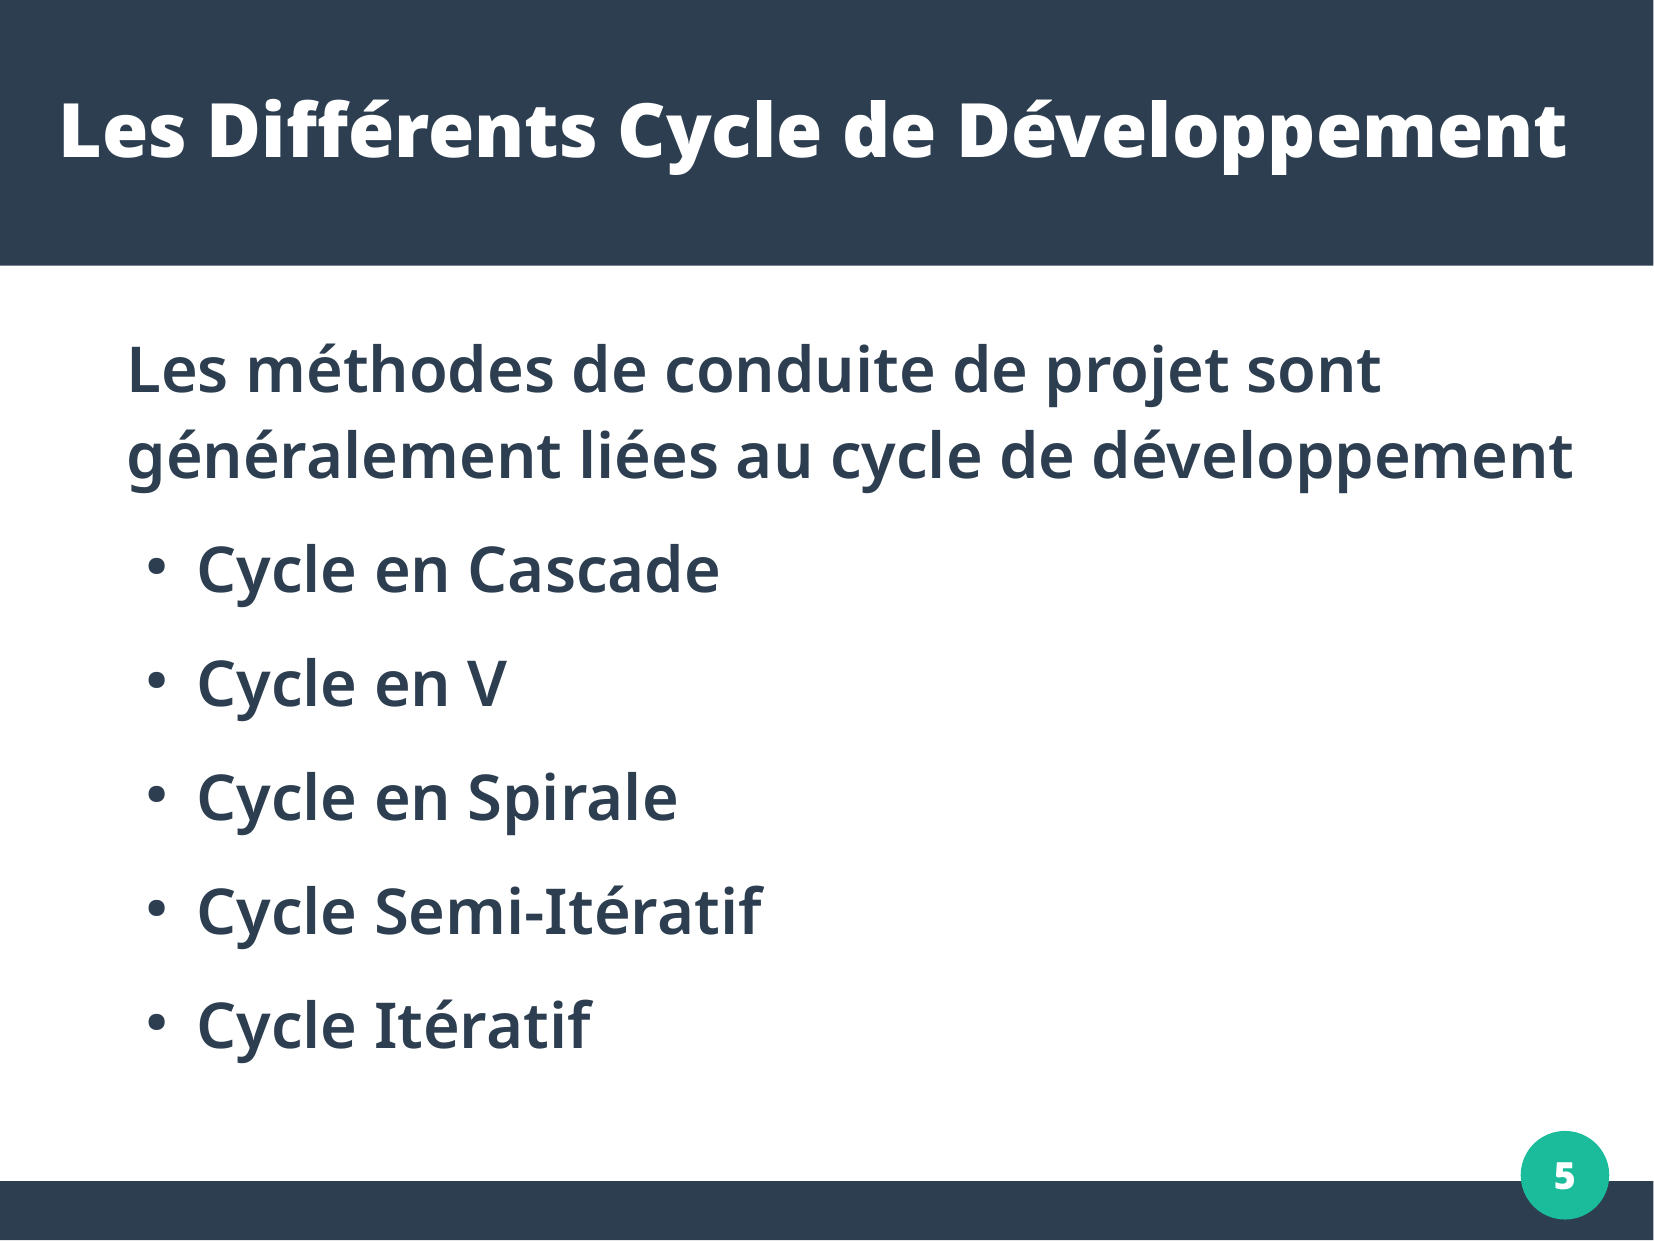

# Les Différents Cycle de Développement
Les méthodes de conduite de projet sont généralement liées au cycle de développement
Cycle en Cascade
Cycle en V
Cycle en Spirale
Cycle Semi-Itératif
Cycle Itératif
5